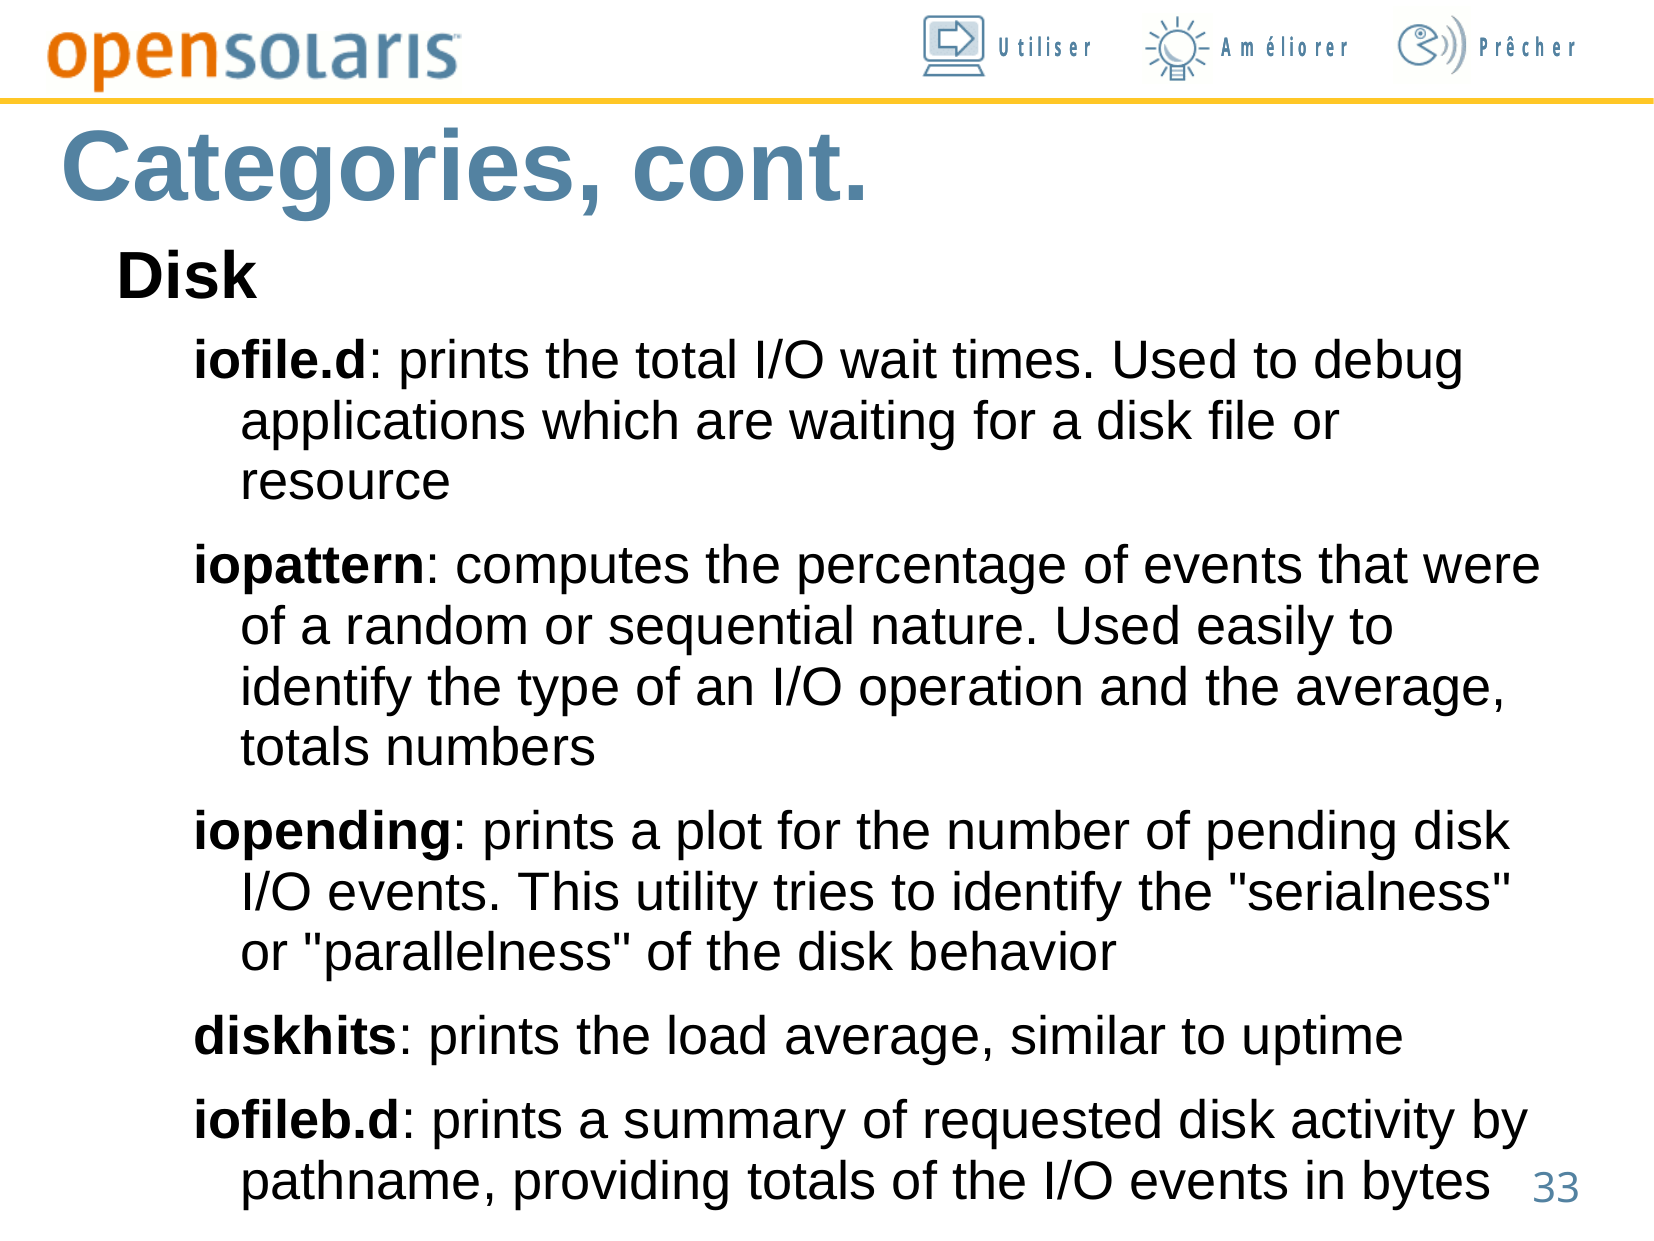

# Categories, cont.
Disk
iofile.d: prints the total I/O wait times. Used to debug applications which are waiting for a disk file or resource
iopattern: computes the percentage of events that were of a random or sequential nature. Used easily to identify the type of an I/O operation and the average, totals numbers
iopending: prints a plot for the number of pending disk I/O events. This utility tries to identify the "serialness" or "parallelness" of the disk behavior
diskhits: prints the load average, similar to uptime
iofileb.d: prints a summary of requested disk activity by pathname, providing totals of the I/O events in bytes